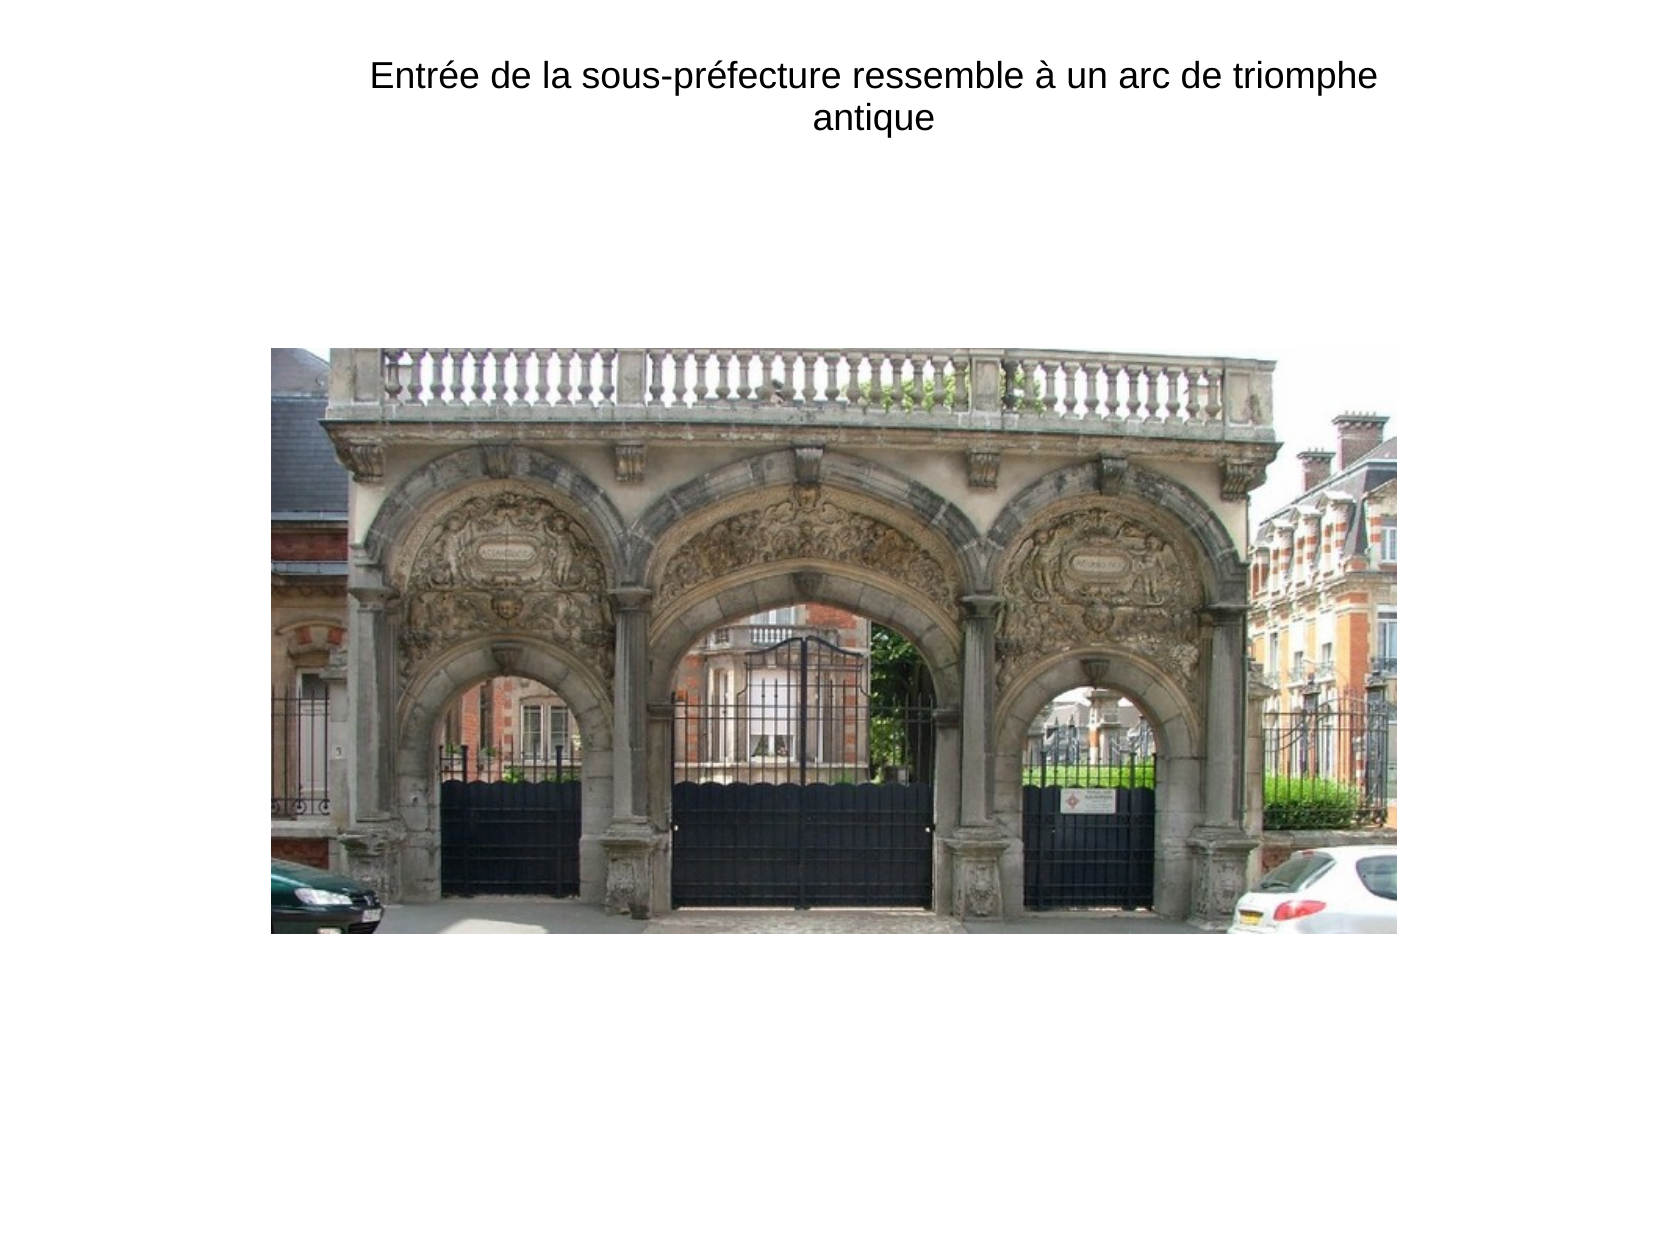

Entrée de la sous-préfecture ressemble à un arc de triomphe antique